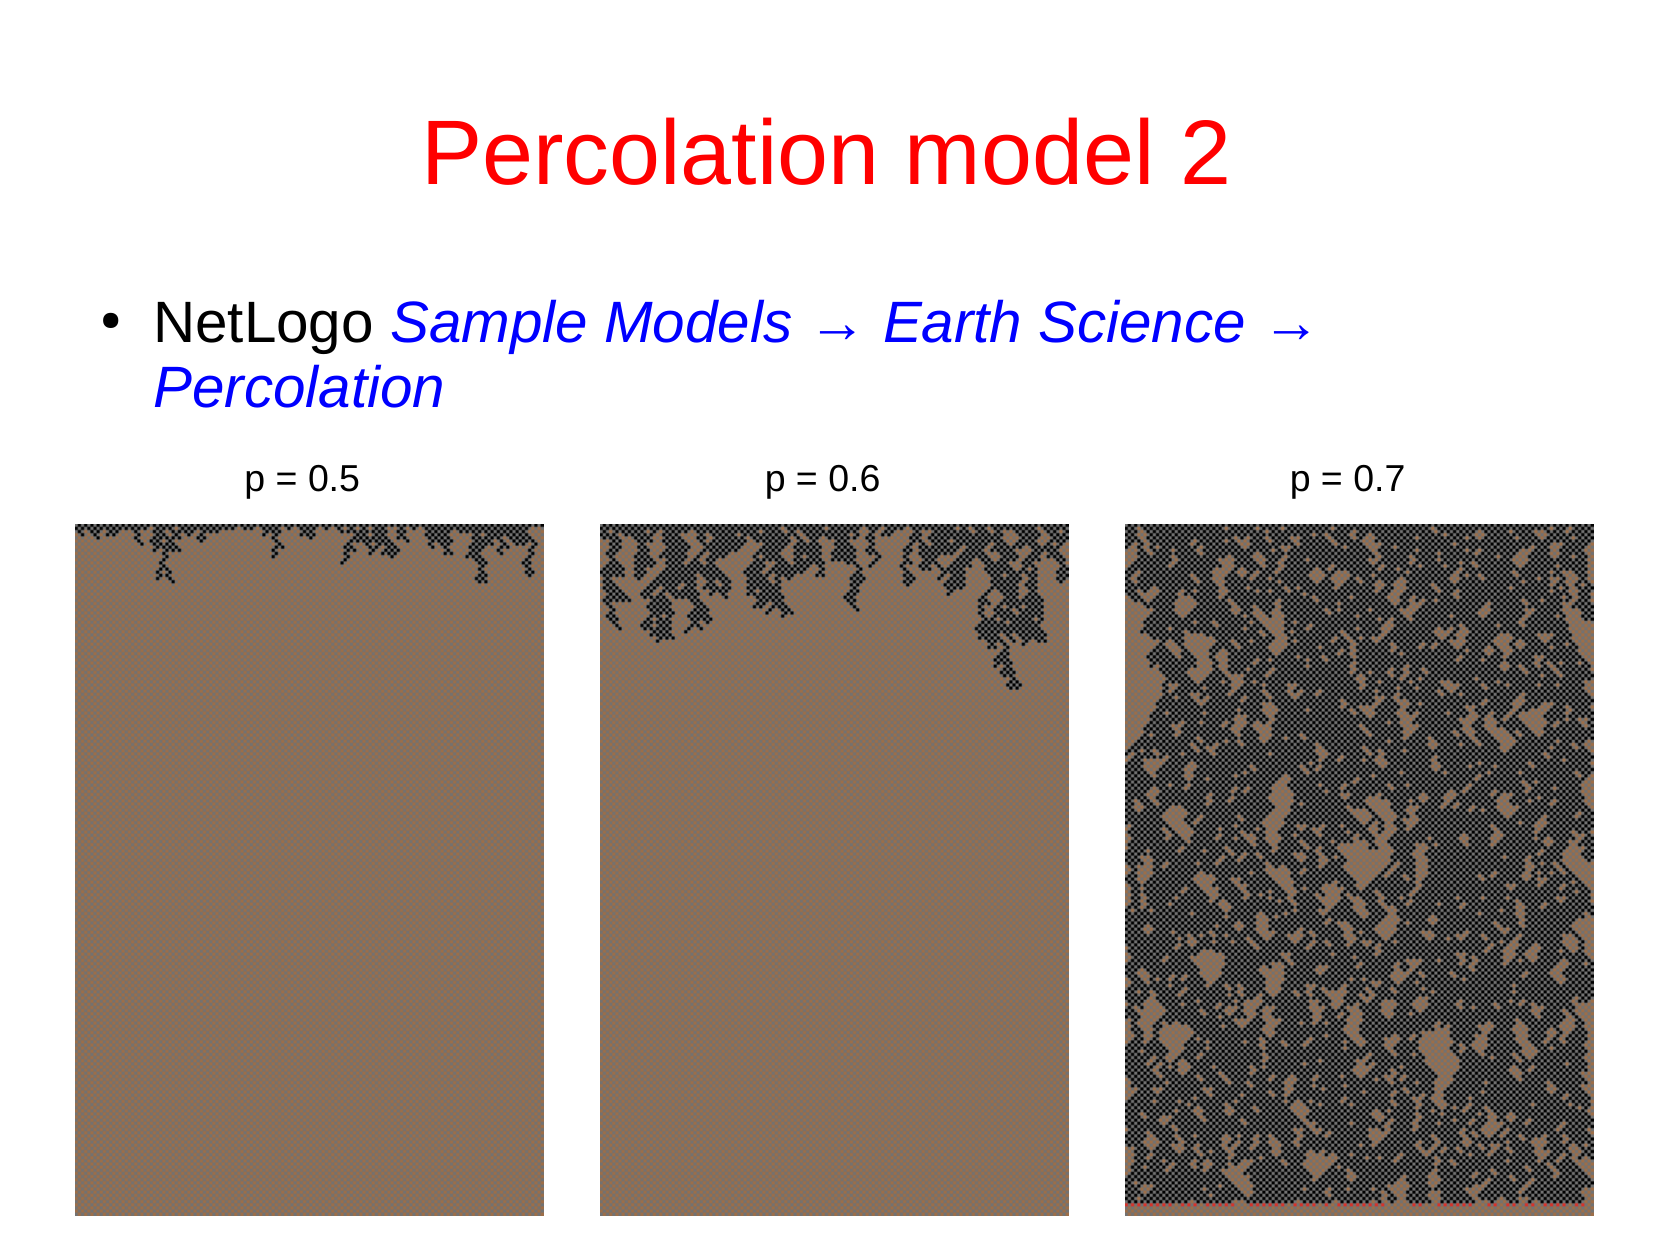

# Percolation model 2
NetLogo Sample Models → Earth Science → Percolation
p = 0.5
p = 0.6
p = 0.7
Complex Systems
44